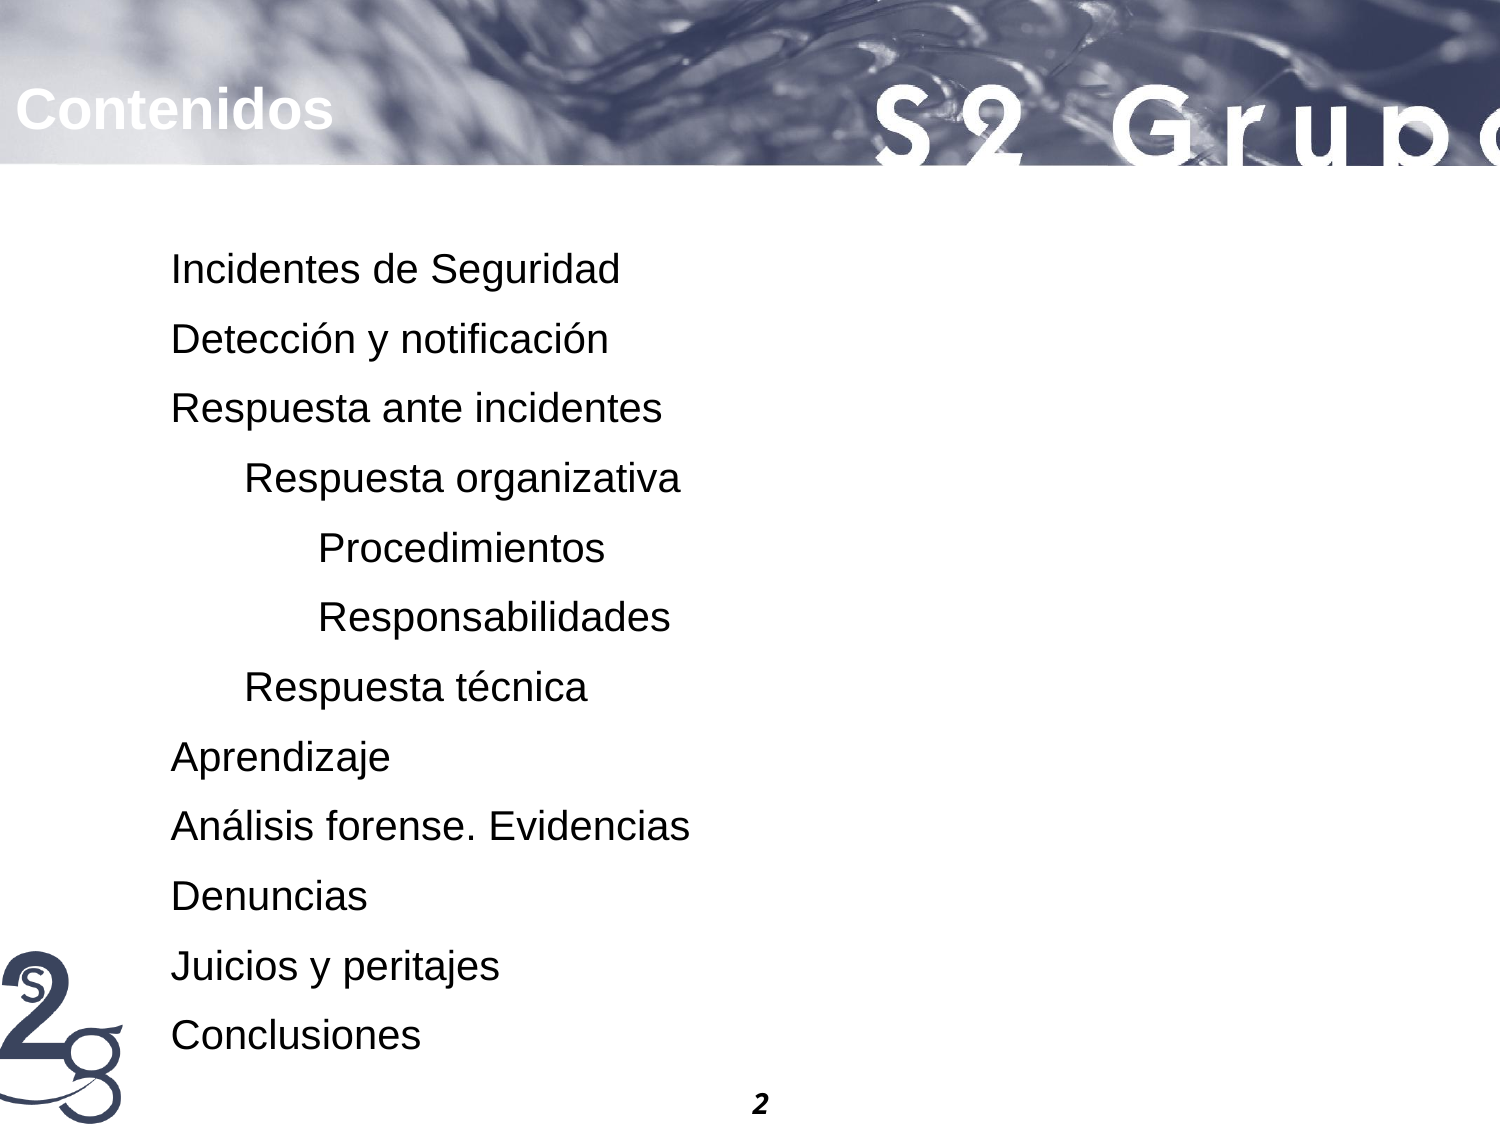

Contenidos
Incidentes de Seguridad
Detección y notificación
Respuesta ante incidentes
	Respuesta organizativa
		Procedimientos
		Responsabilidades
	Respuesta técnica
Aprendizaje
Análisis forense. Evidencias
Denuncias
Juicios y peritajes
Conclusiones